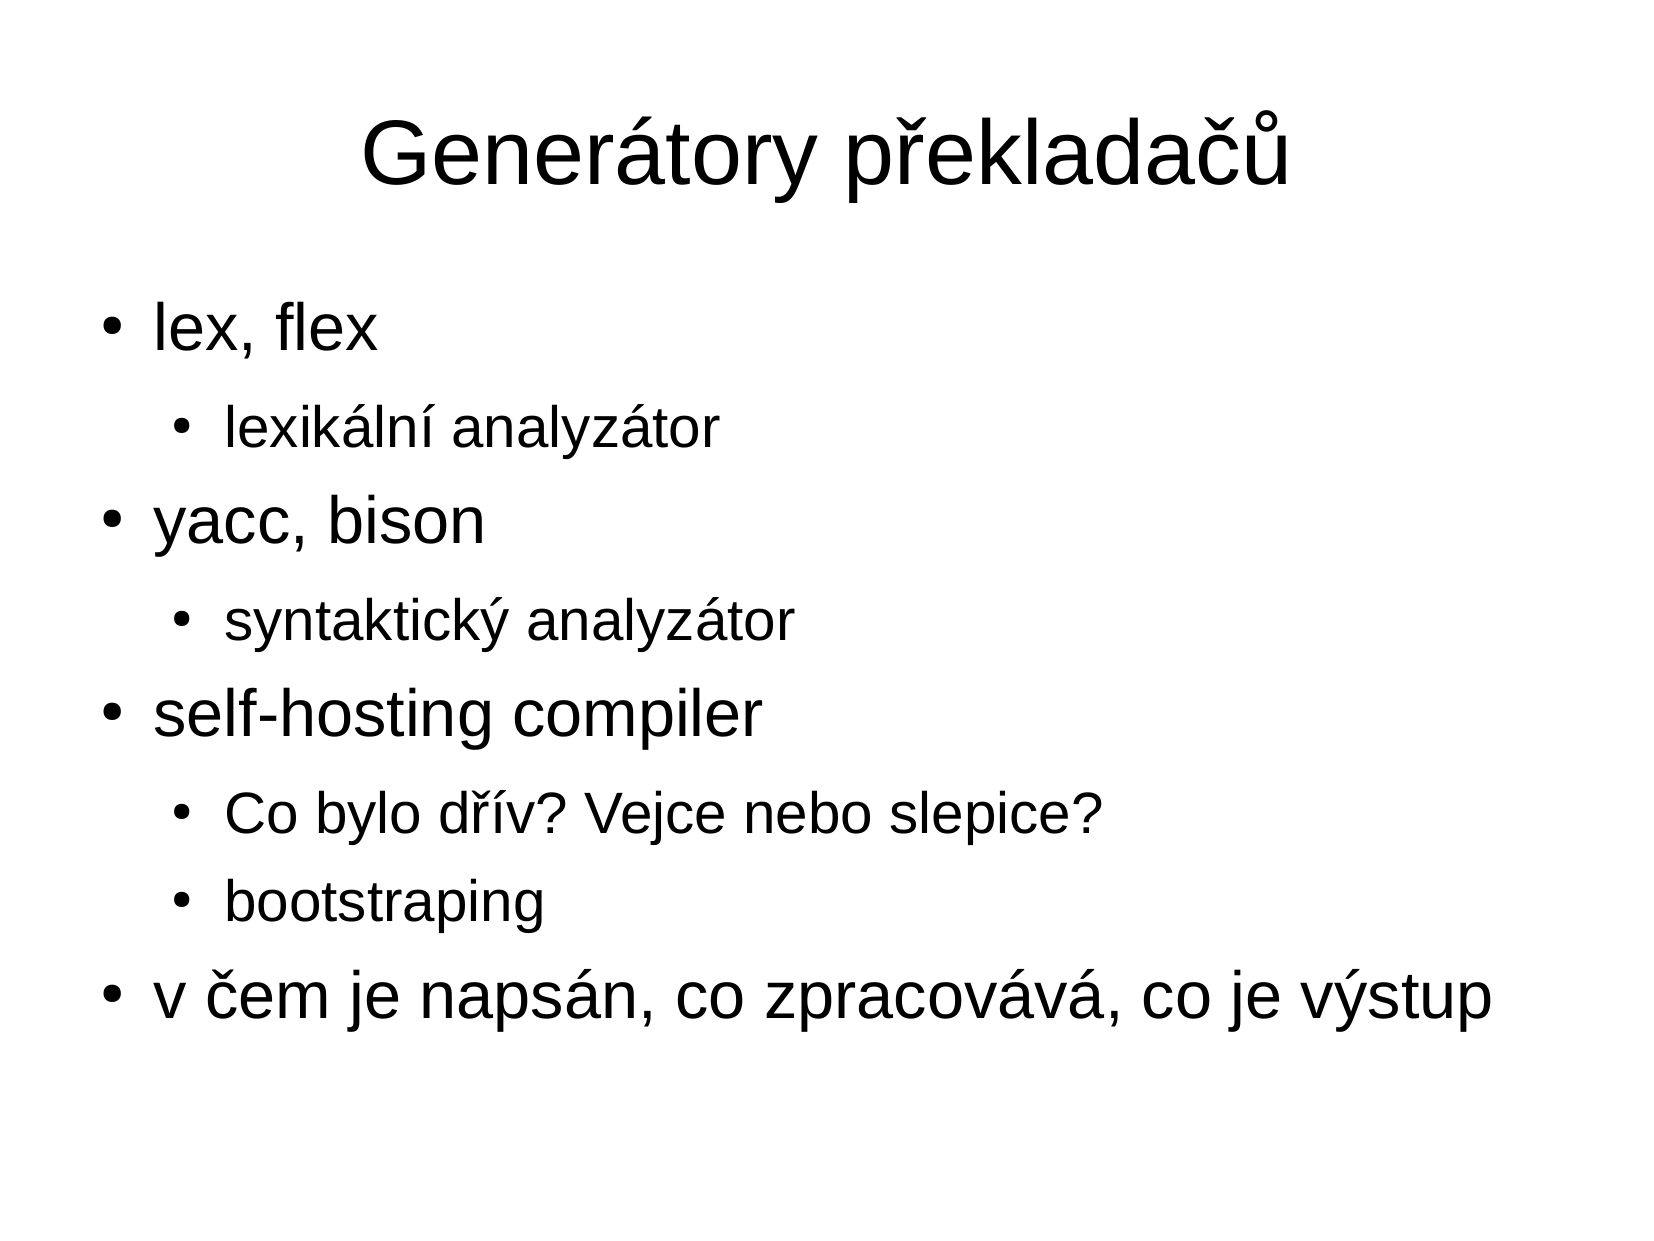

# Generátory překladačů
lex, flex
lexikální analyzátor
yacc, bison
syntaktický analyzátor
self-hosting compiler
Co bylo dřív? Vejce nebo slepice?
bootstraping
v čem je napsán, co zpracovává, co je výstup